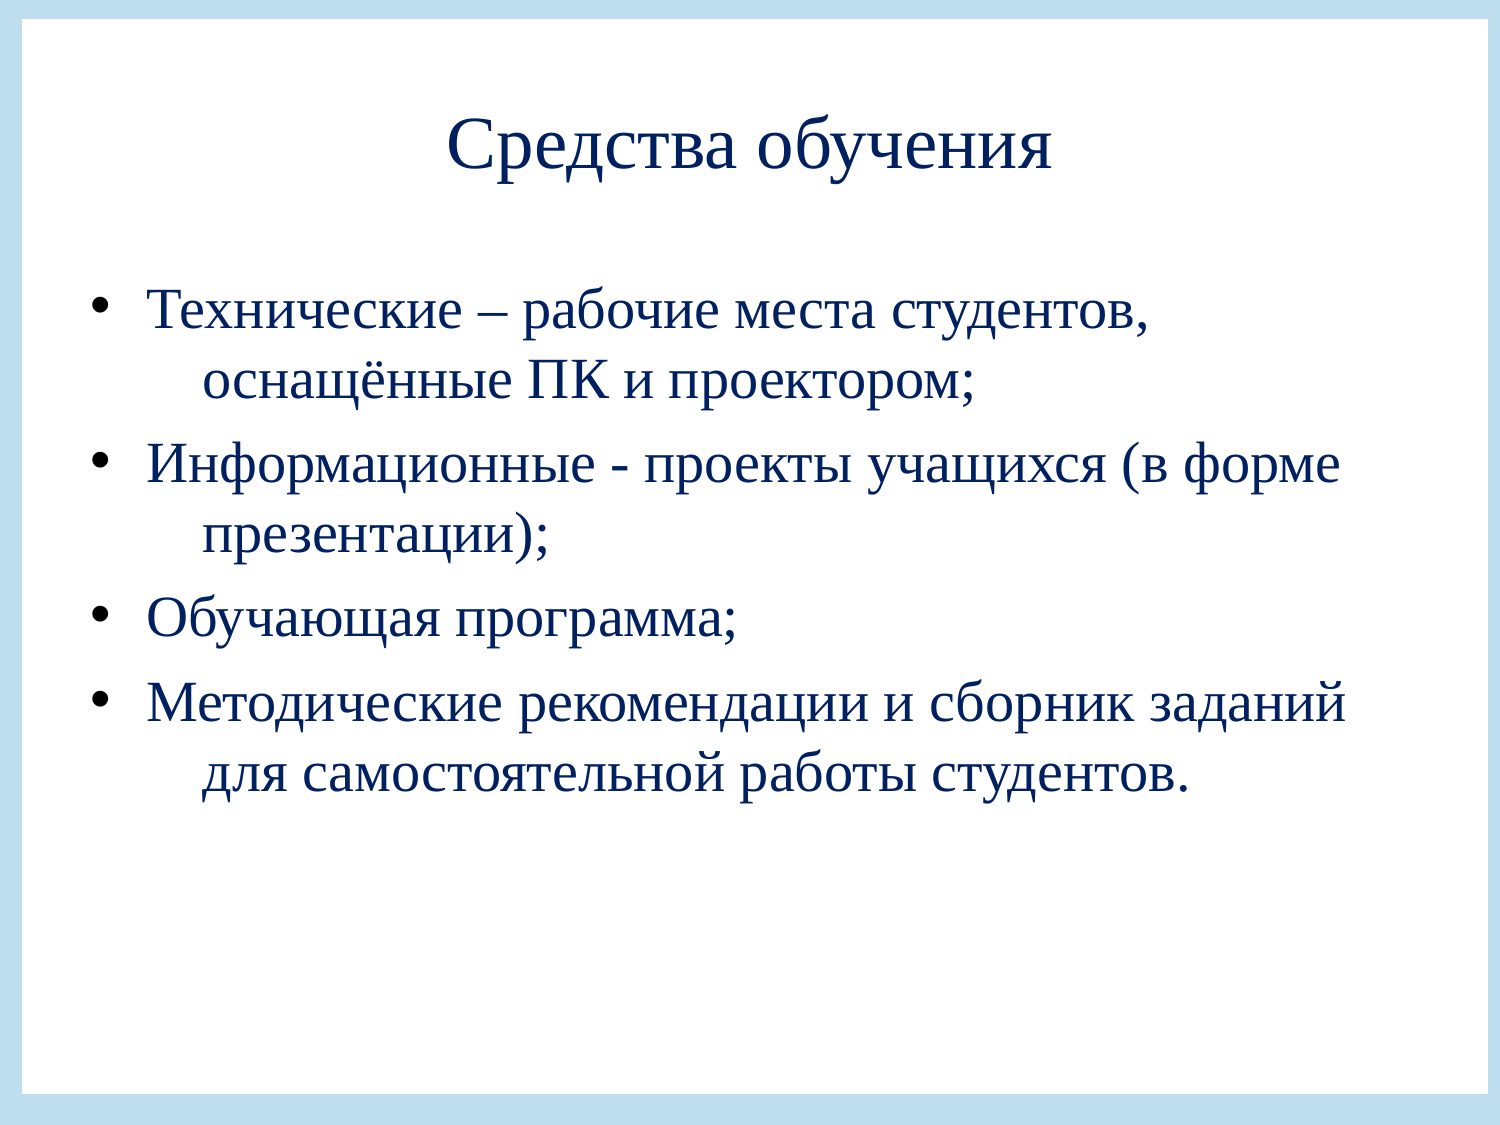

# Средства обучения
Технические – рабочие места студентов, оснащённые ПК и проектором;
Информационные - проекты учащихся (в форме презентации);
Обучающая программа;
Методические рекомендации и сборник заданий для самостоятельной работы студентов.